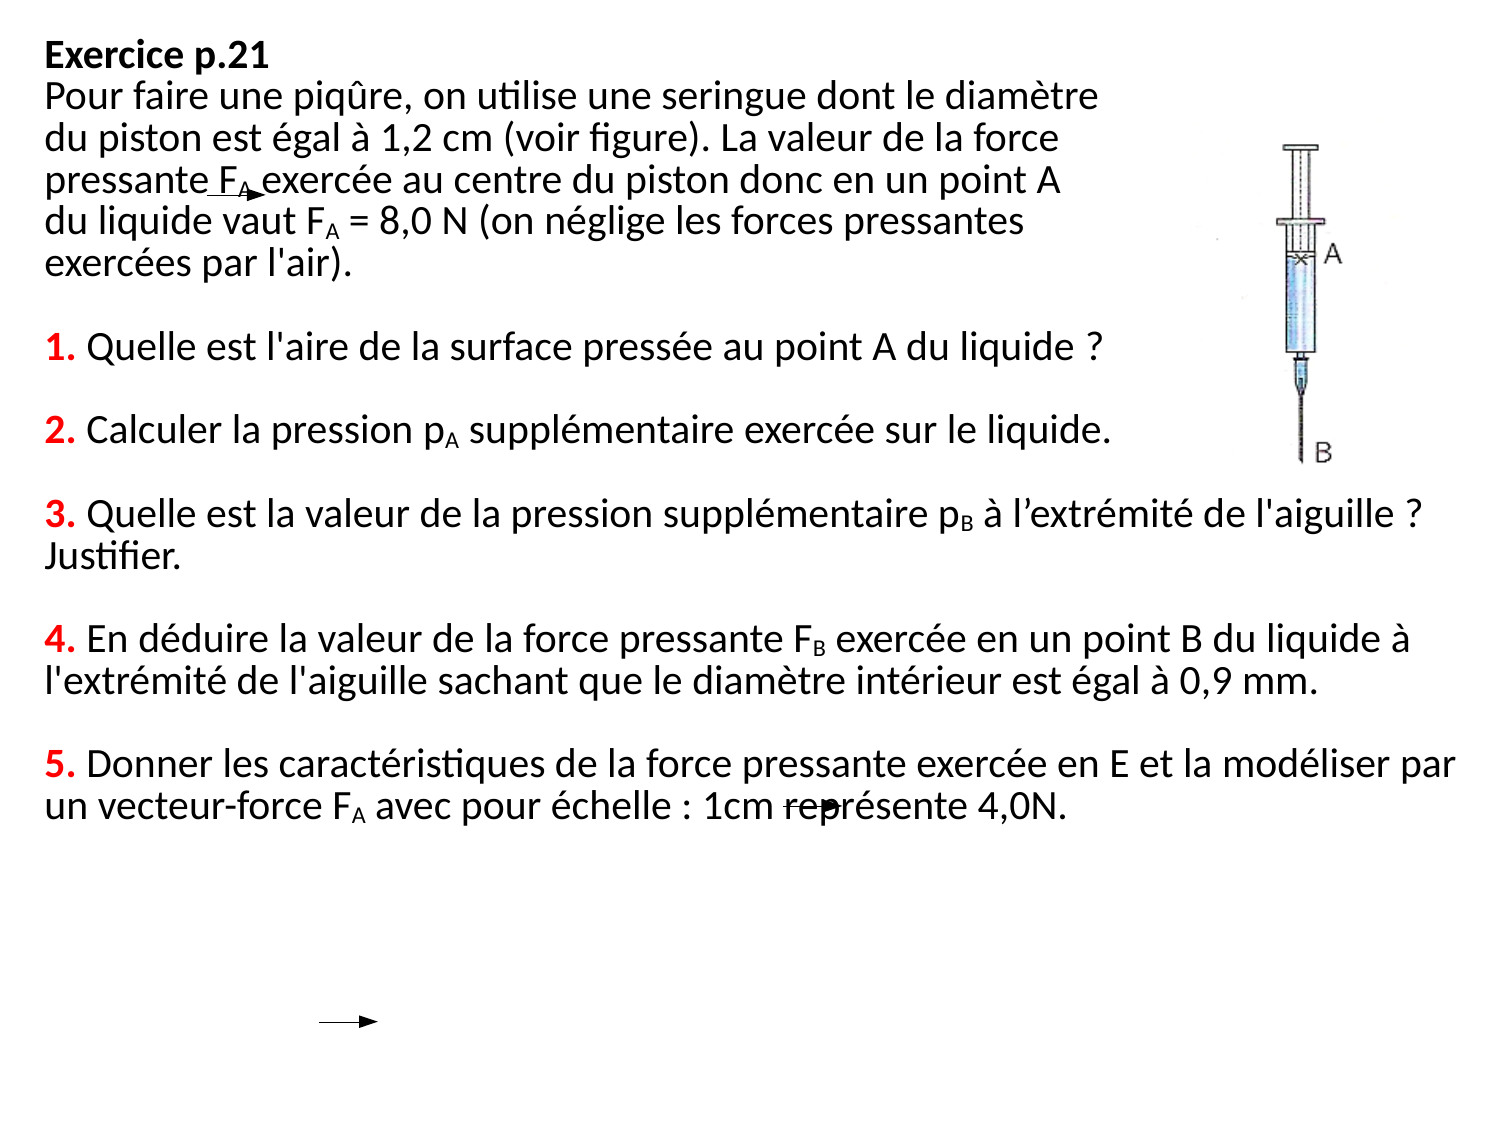

Exercice p.21
Pour faire une piqûre, on utilise une seringue dont le diamètre
du piston est égal à 1,2 cm (voir figure). La valeur de la force
pressante FA exercée au centre du piston donc en un point A
du liquide vaut FA = 8,0 N (on néglige les forces pressantes
exercées par l'air).
1. Quelle est l'aire de la surface pressée au point A du liquide ?
2. Calculer la pression pA supplémentaire exercée sur le liquide.
3. Quelle est la valeur de la pression supplémentaire pB à l’extrémité de l'aiguille ? Justifier.
4. En déduire la valeur de la force pressante FB exercée en un point B du liquide à l'extrémité de l'aiguille sachant que le diamètre intérieur est égal à 0,9 mm.
5. Donner les caractéristiques de la force pressante exercée en E et la modéliser par un vecteur-force FA avec pour échelle : 1cm représente 4,0N.